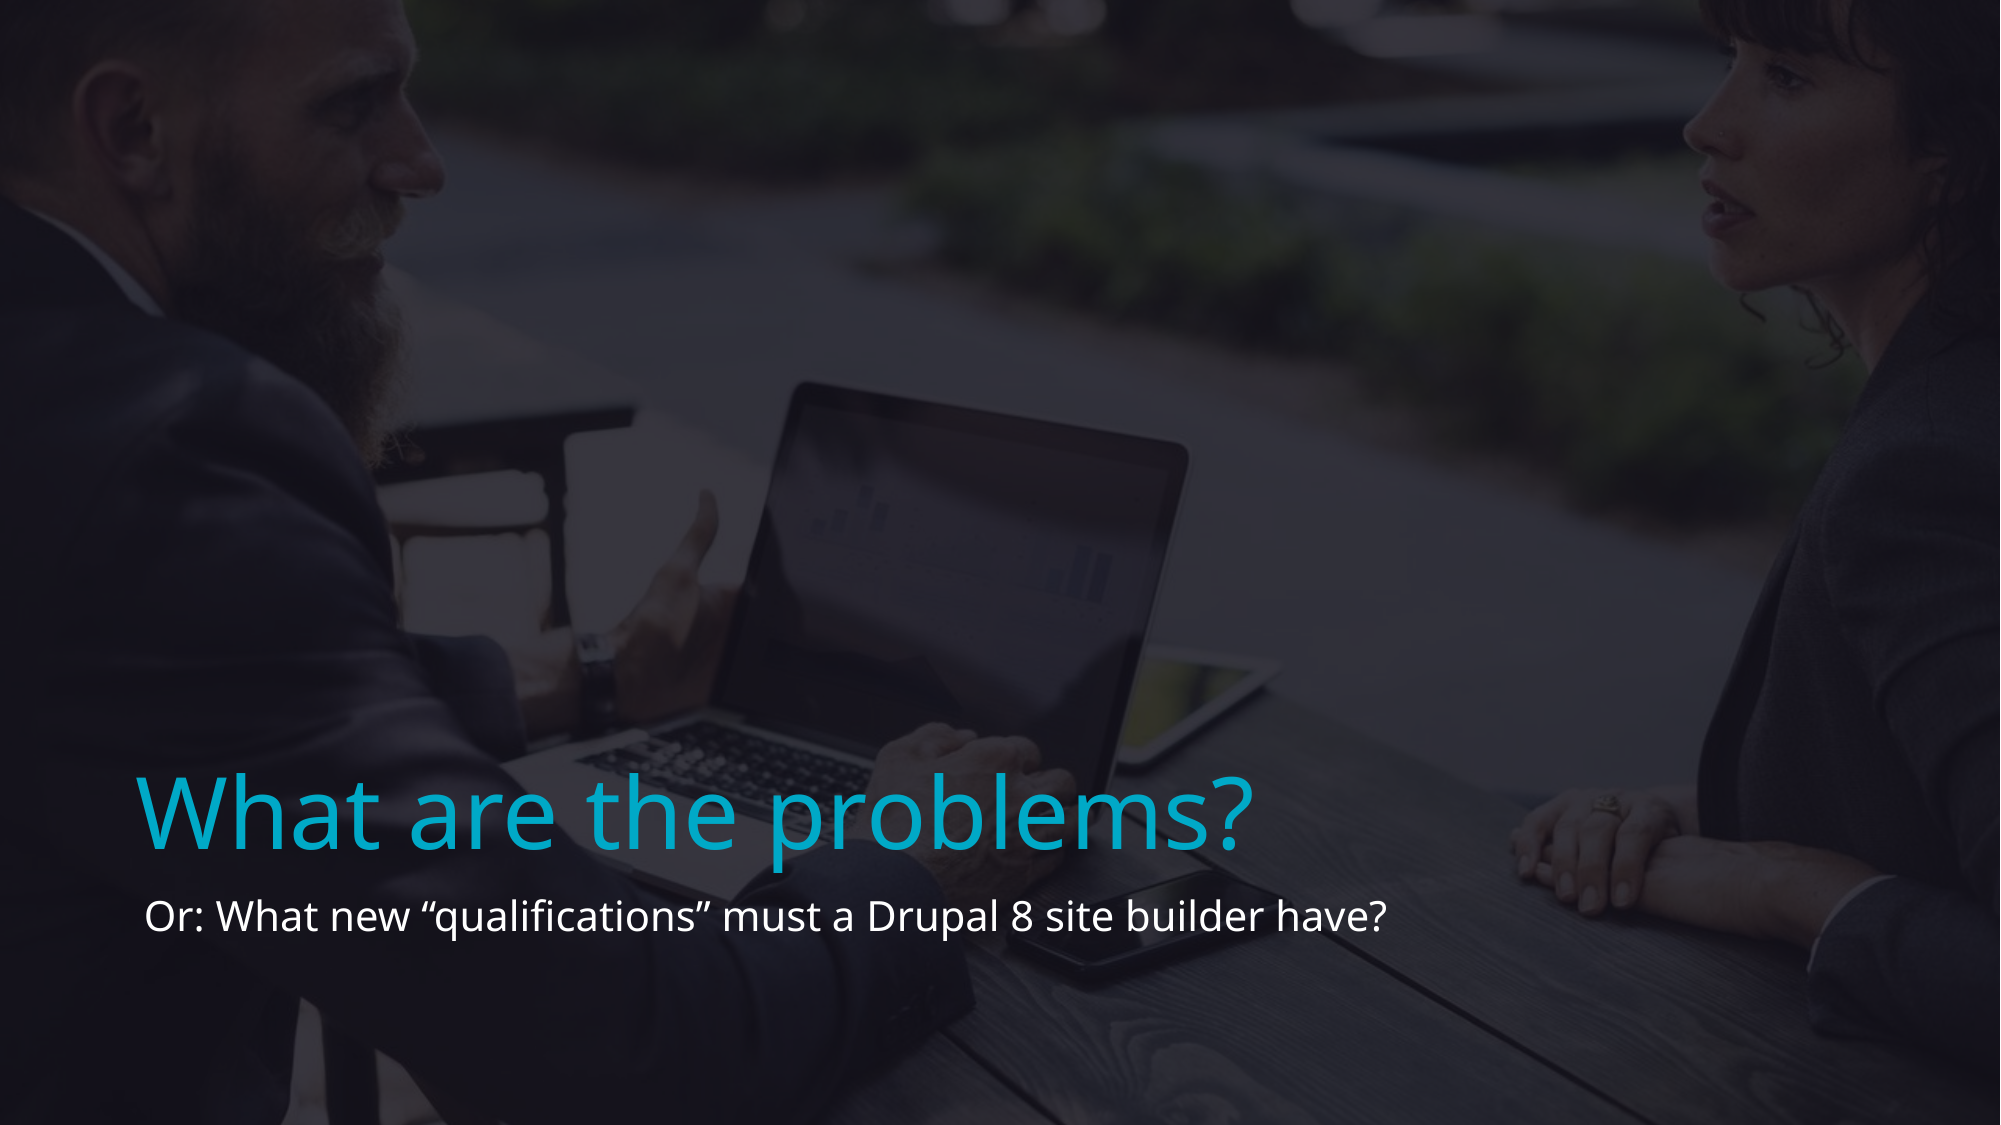

# What are the problems?
Or: What new “qualifications” must a Drupal 8 site builder have?